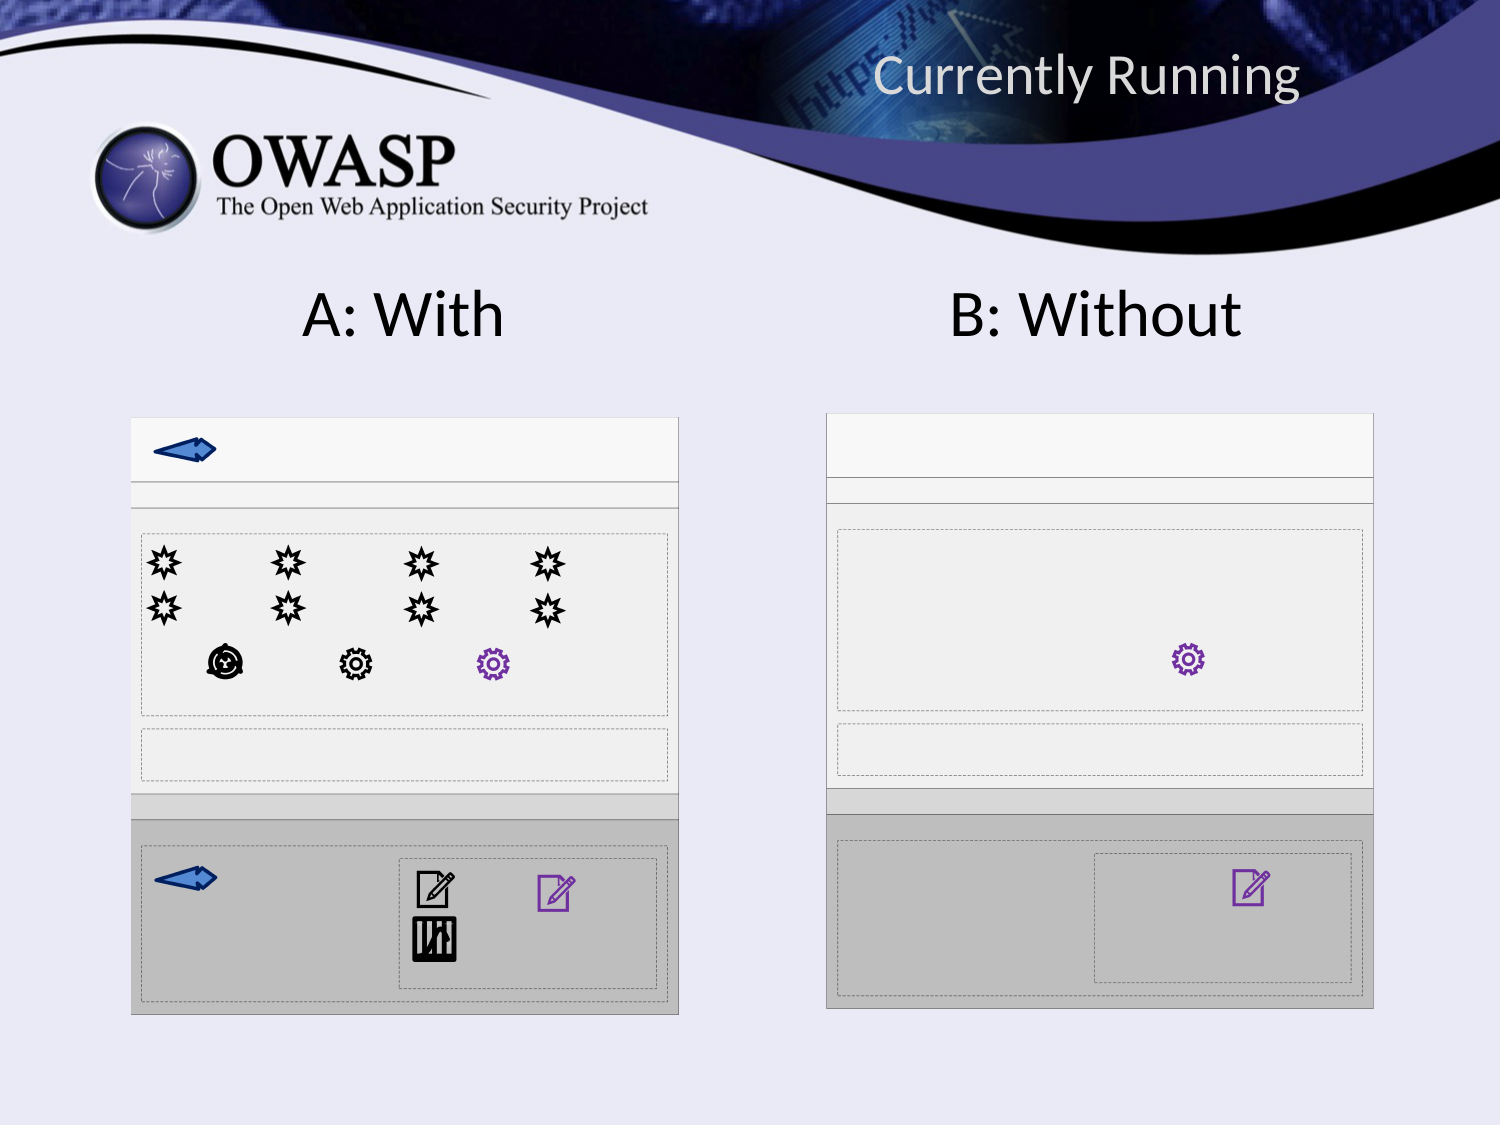

# Currently Running
A: With
B: Without